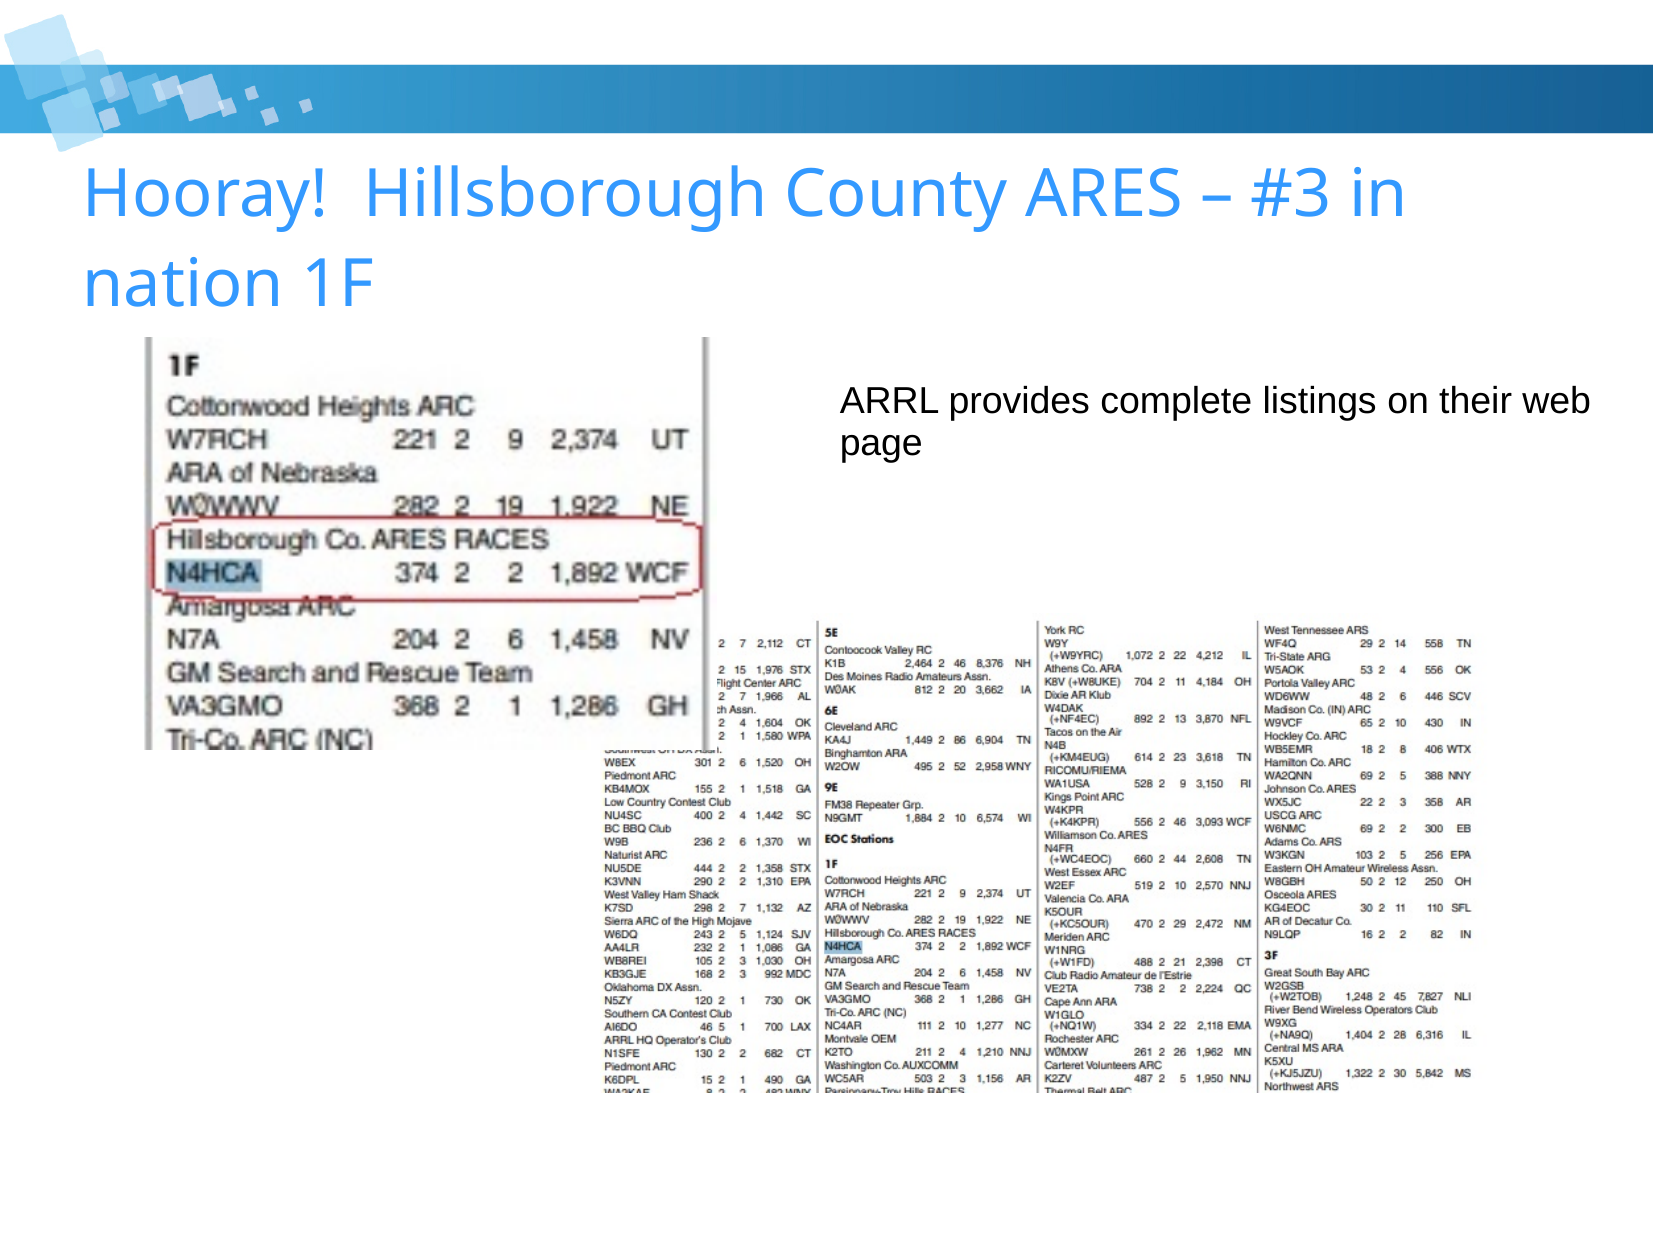

# Hooray! Hillsborough County ARES – #3 in nation 1F
ARRL provides complete listings on their web page